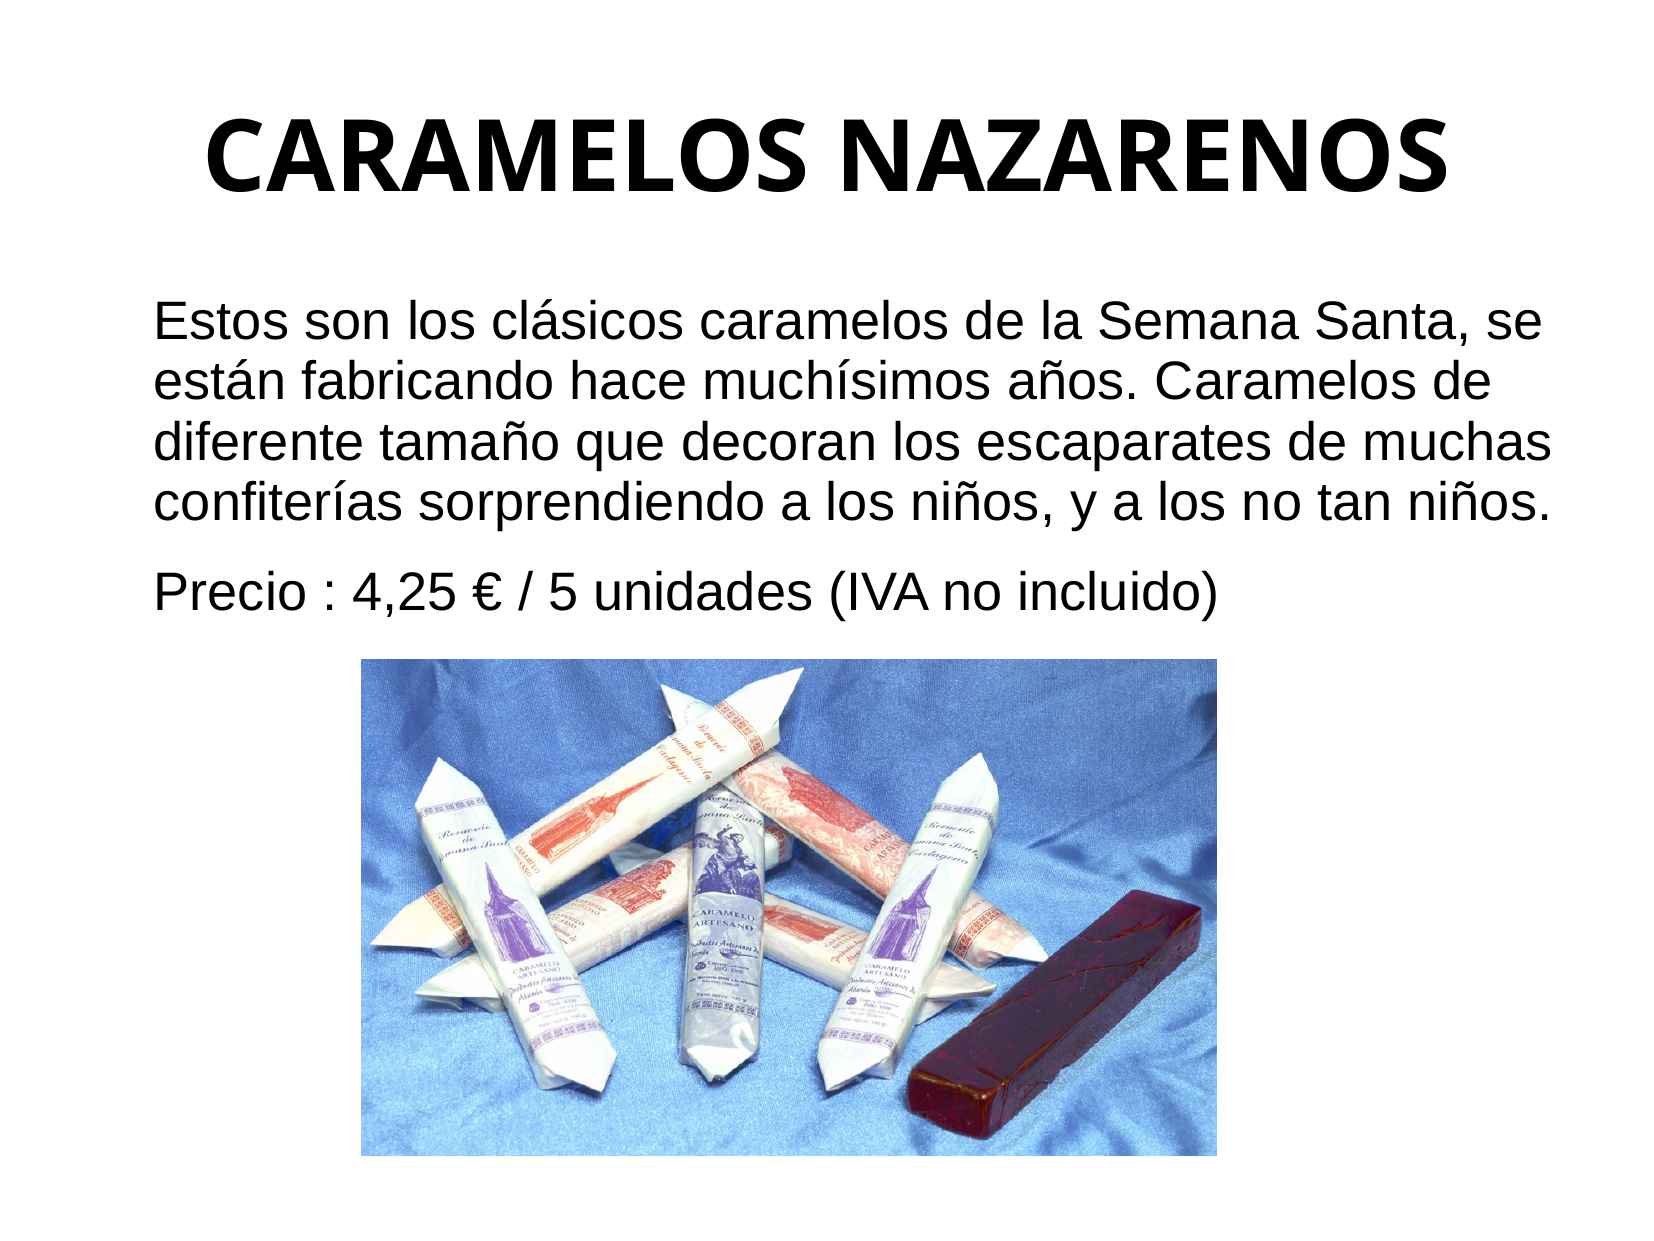

# CARAMELOS NAZARENOS
Estos son los clásicos caramelos de la Semana Santa, se están fabricando hace muchísimos años. Caramelos de diferente tamaño que decoran los escaparates de muchas confiterías sorprendiendo a los niños, y a los no tan niños.
Precio : 4,25 € / 5 unidades (IVA no incluido)